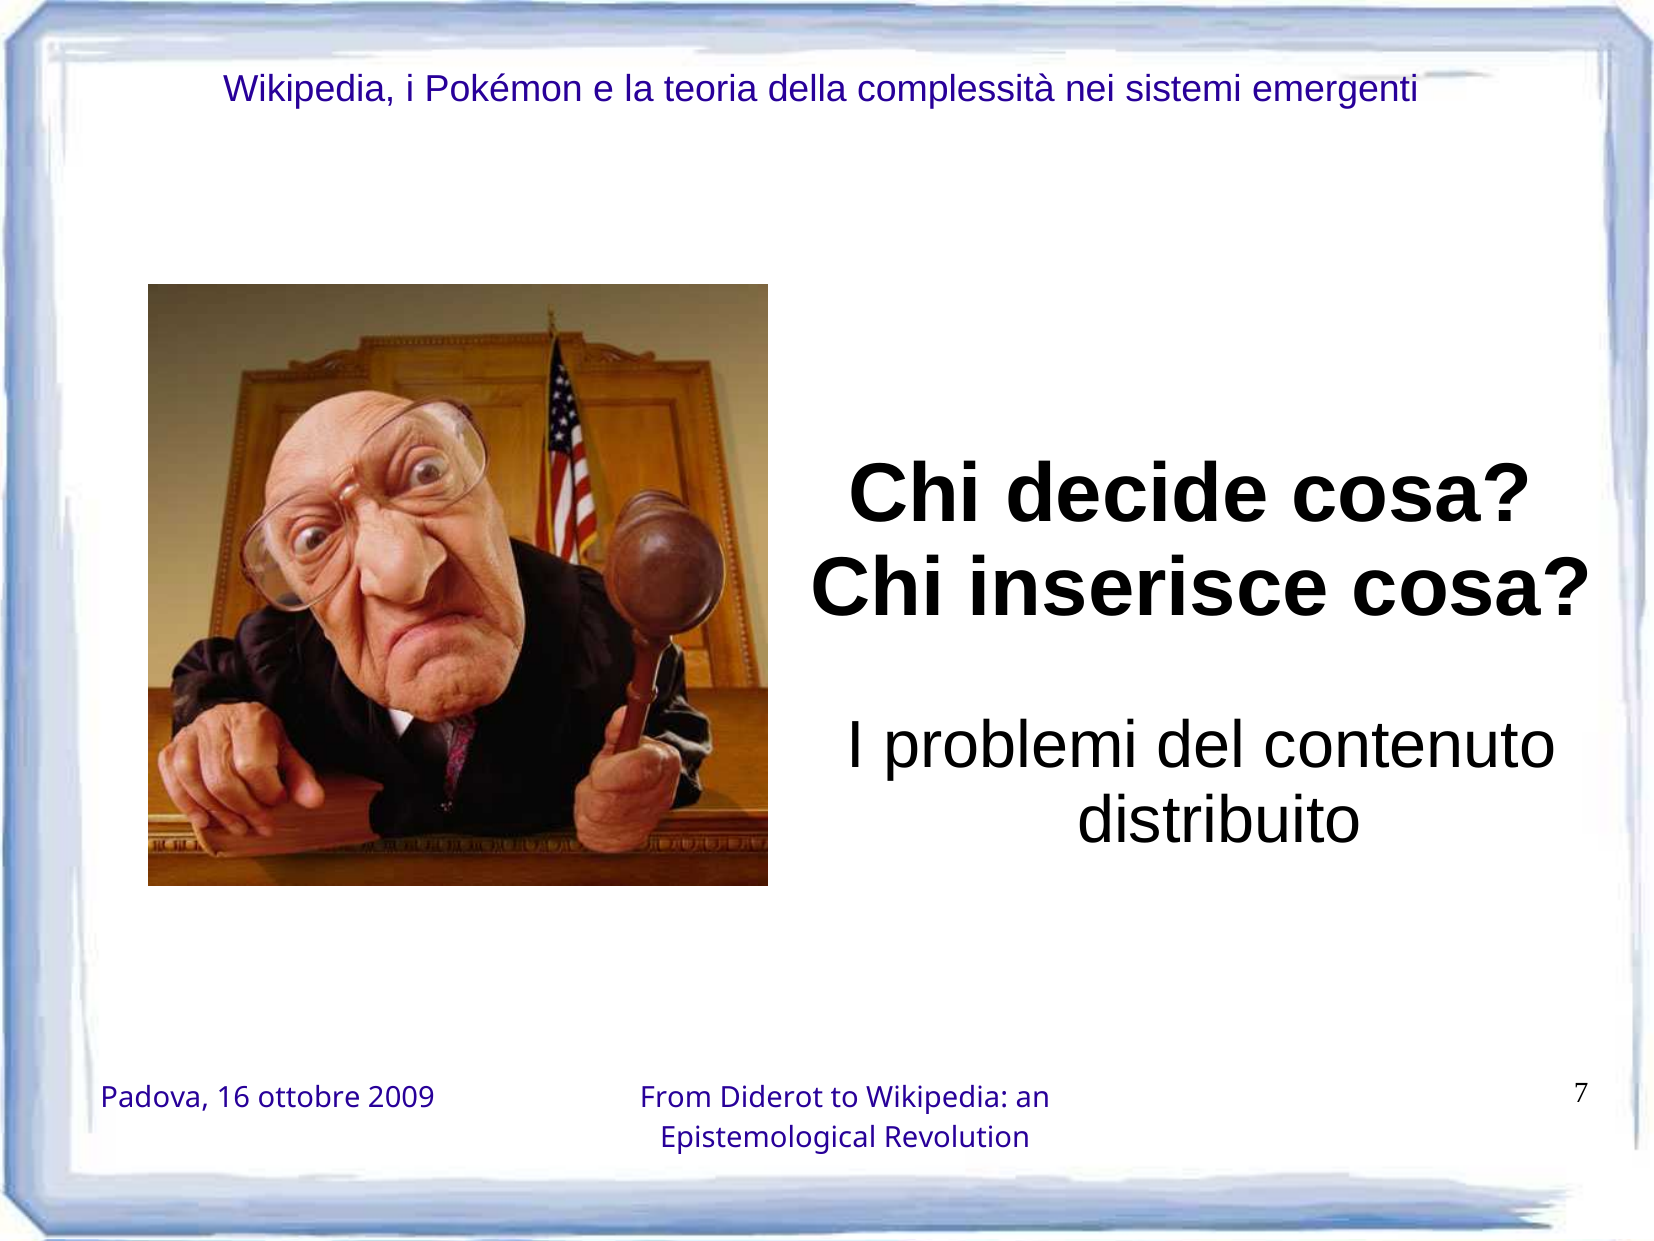

# Wikipedia, i Pokémon e la teoria della complessità nei sistemi emergenti
Chi decide cosa?
Chi inserisce cosa?
I problemi del contenuto distribuito
Diderot : Wikipedia = XVIII secolo : XXI secolo
7